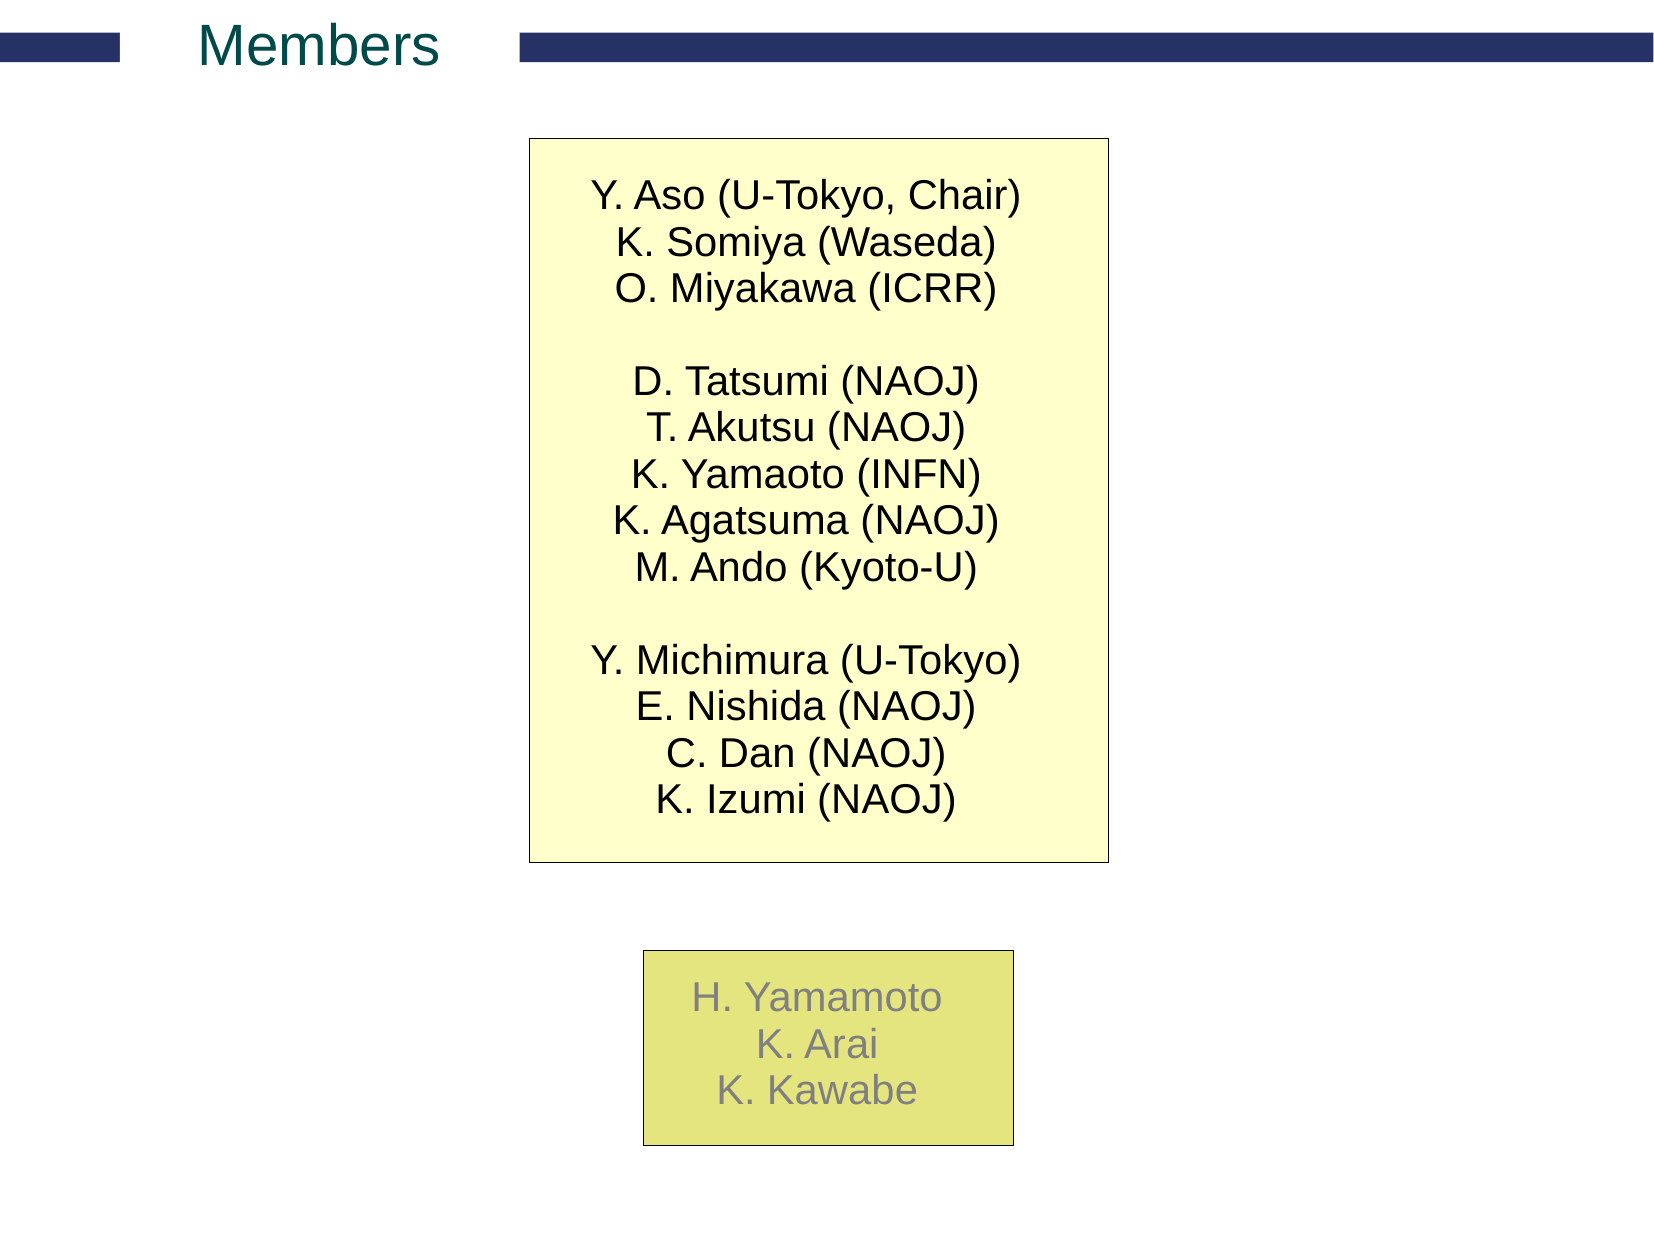

# Members
Y. Aso (U-Tokyo, Chair)
K. Somiya (Waseda)
O. Miyakawa (ICRR)
D. Tatsumi (NAOJ)
T. Akutsu (NAOJ)
K. Yamaoto (INFN)
K. Agatsuma (NAOJ)
M. Ando (Kyoto-U)
Y. Michimura (U-Tokyo)
E. Nishida (NAOJ)
C. Dan (NAOJ)
K. Izumi (NAOJ)
H. Yamamoto
K. Arai
K. Kawabe